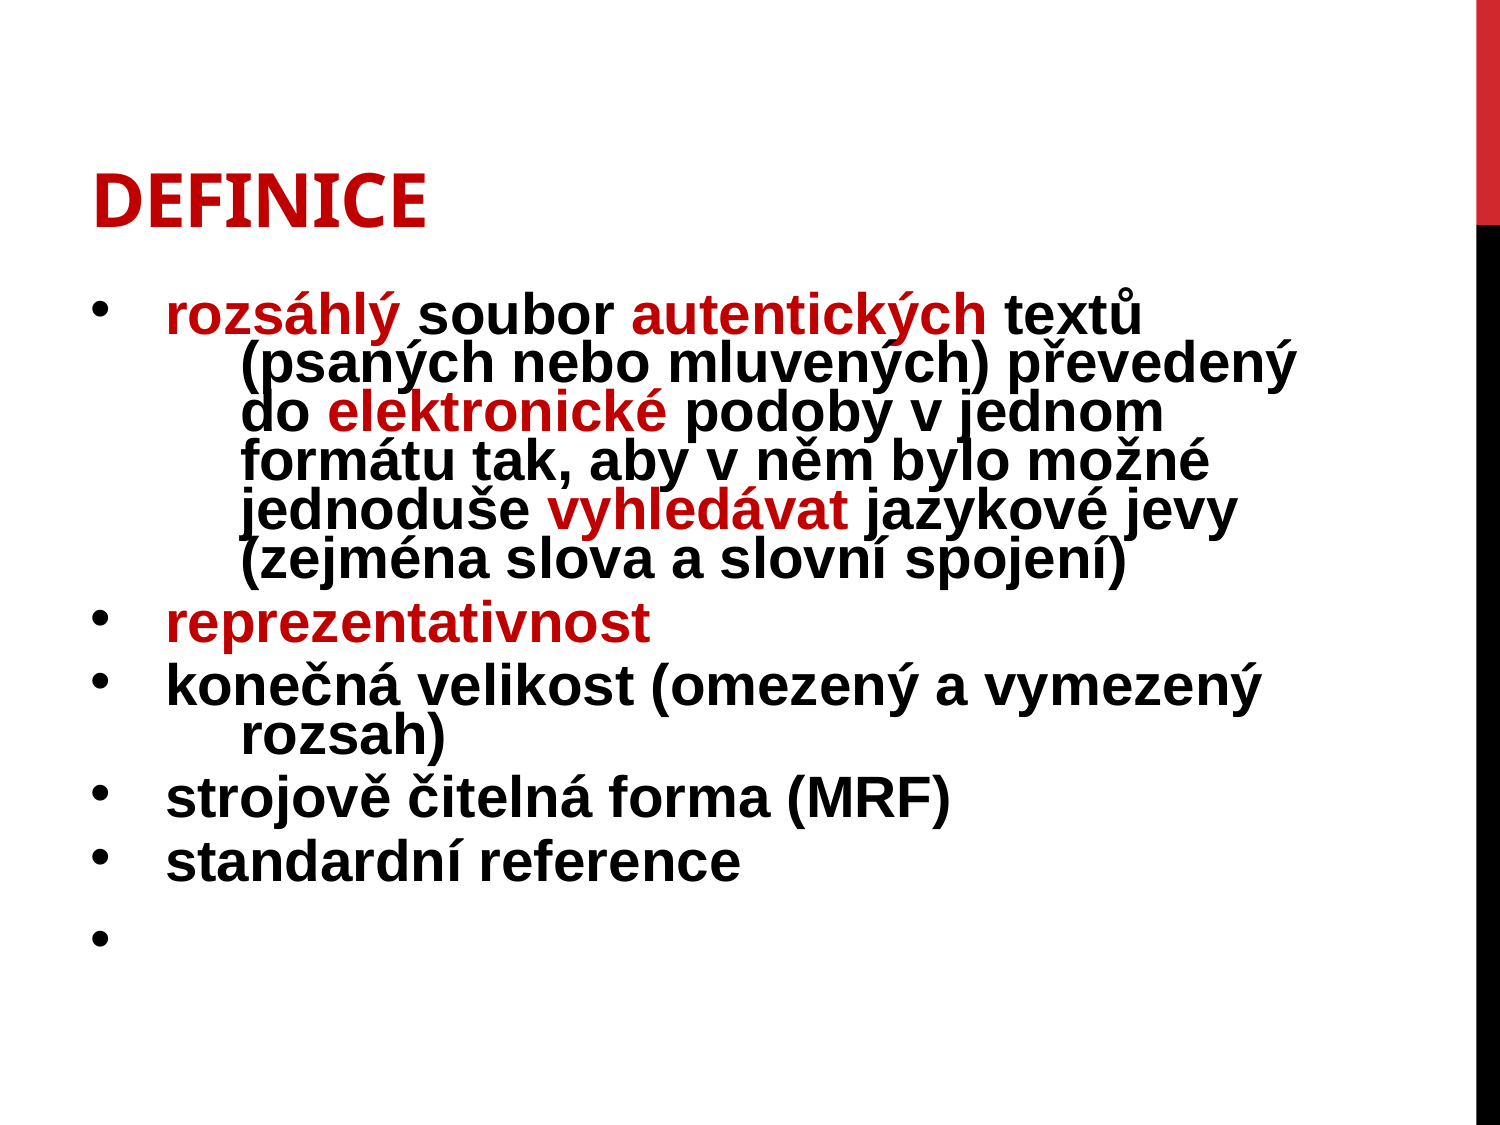

# DEFINICE
rozsáhlý soubor autentických textů (psaných nebo mluvených) převedený do elektronické podoby v jednom formátu tak, aby v něm bylo možné jednoduše vyhledávat jazykové jevy (zejména slova a slovní spojení)
reprezentativnost
konečná velikost (omezený a vymezený rozsah)
strojově čitelná forma (MRF)
standardní reference